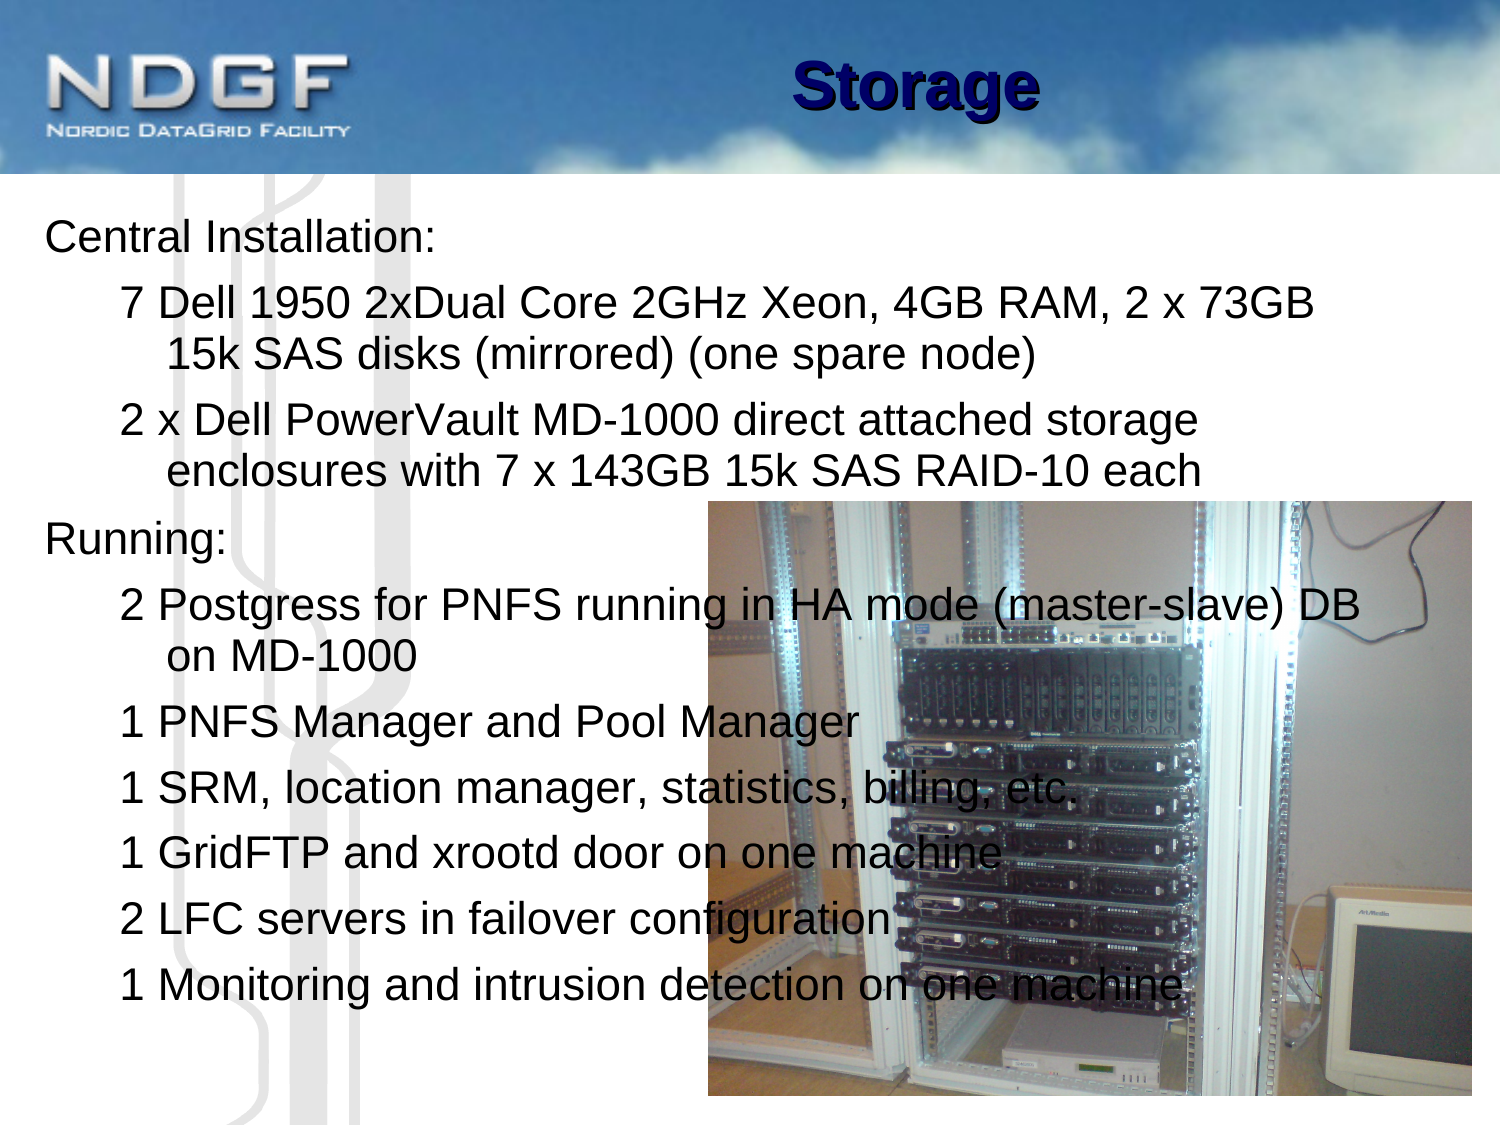

# Storage
Central Installation:
7 Dell 1950 2xDual Core 2GHz Xeon, 4GB RAM, 2 x 73GB 15k SAS disks (mirrored) (one spare node)
2 x Dell PowerVault MD-1000 direct attached storage enclosures with 7 x 143GB 15k SAS RAID-10 each
Running:
2 Postgress for PNFS running in HA mode (master-slave) DB on MD-1000
1 PNFS Manager and Pool Manager
1 SRM, location manager, statistics, billing, etc.
1 GridFTP and xrootd door on one machine
2 LFC servers in failover configuration
1 Monitoring and intrusion detection on one machine